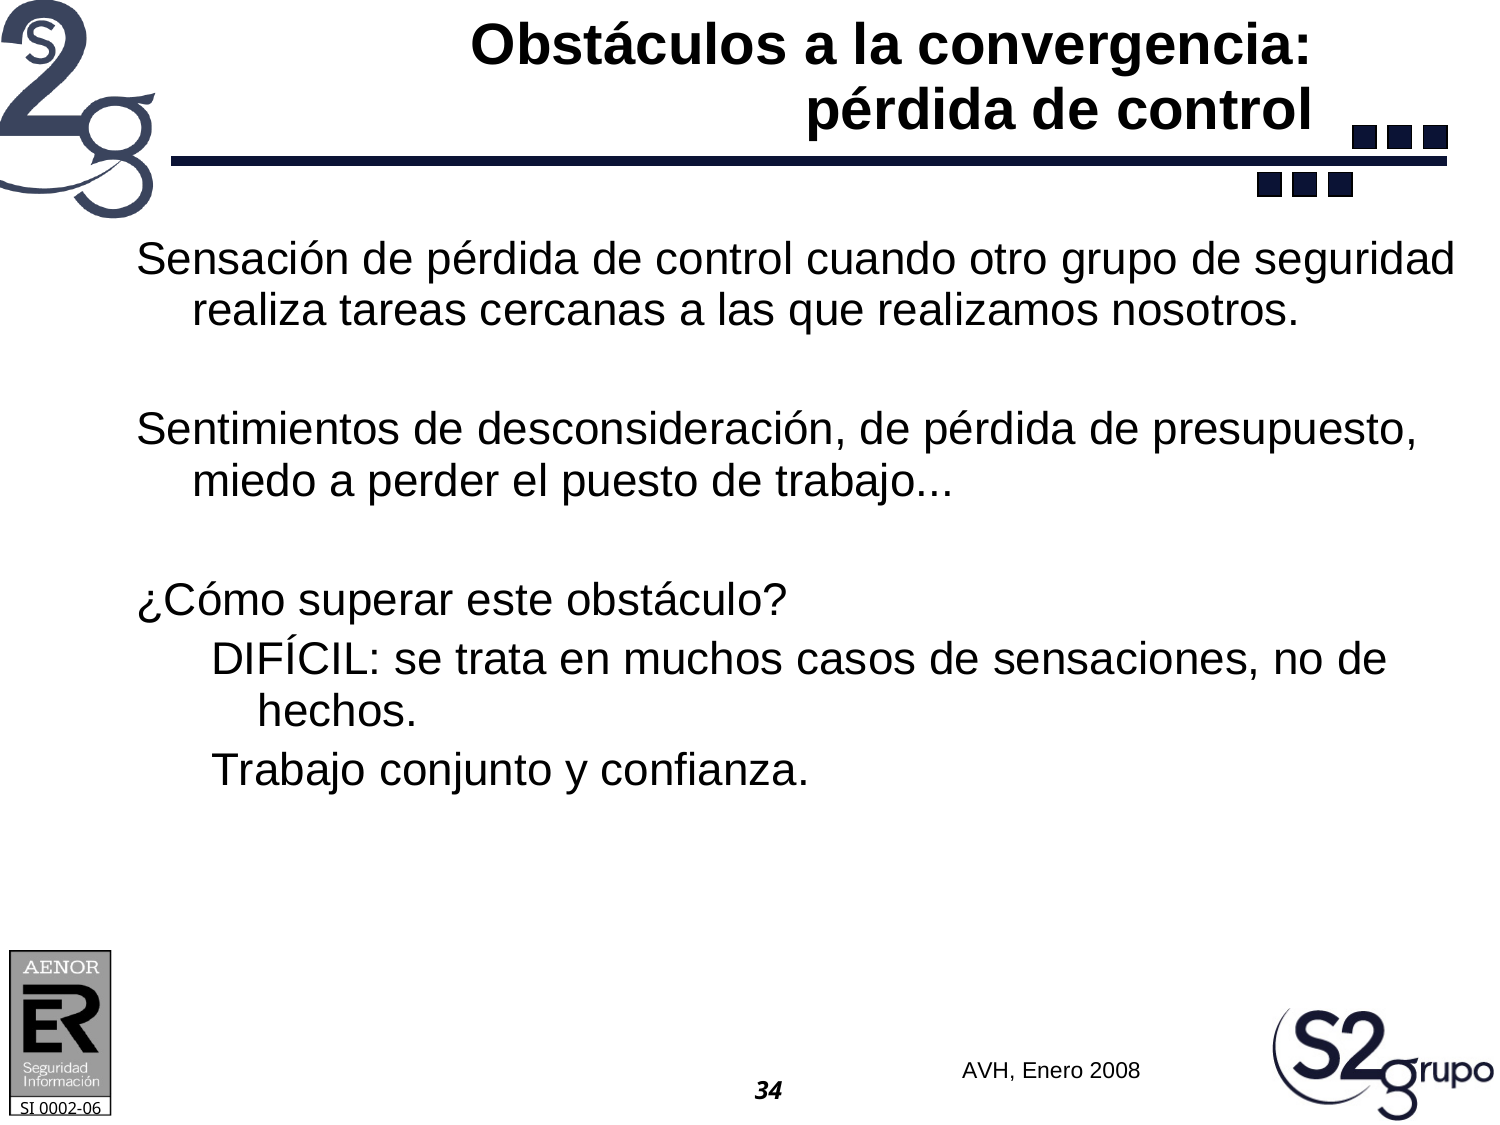

# Obstáculos a la convergencia: pérdida de control
Sensación de pérdida de control cuando otro grupo de seguridad realiza tareas cercanas a las que realizamos nosotros.
Sentimientos de desconsideración, de pérdida de presupuesto, miedo a perder el puesto de trabajo...
¿Cómo superar este obstáculo?
DIFÍCIL: se trata en muchos casos de sensaciones, no de hechos.
Trabajo conjunto y confianza.
AVH, Enero 2008